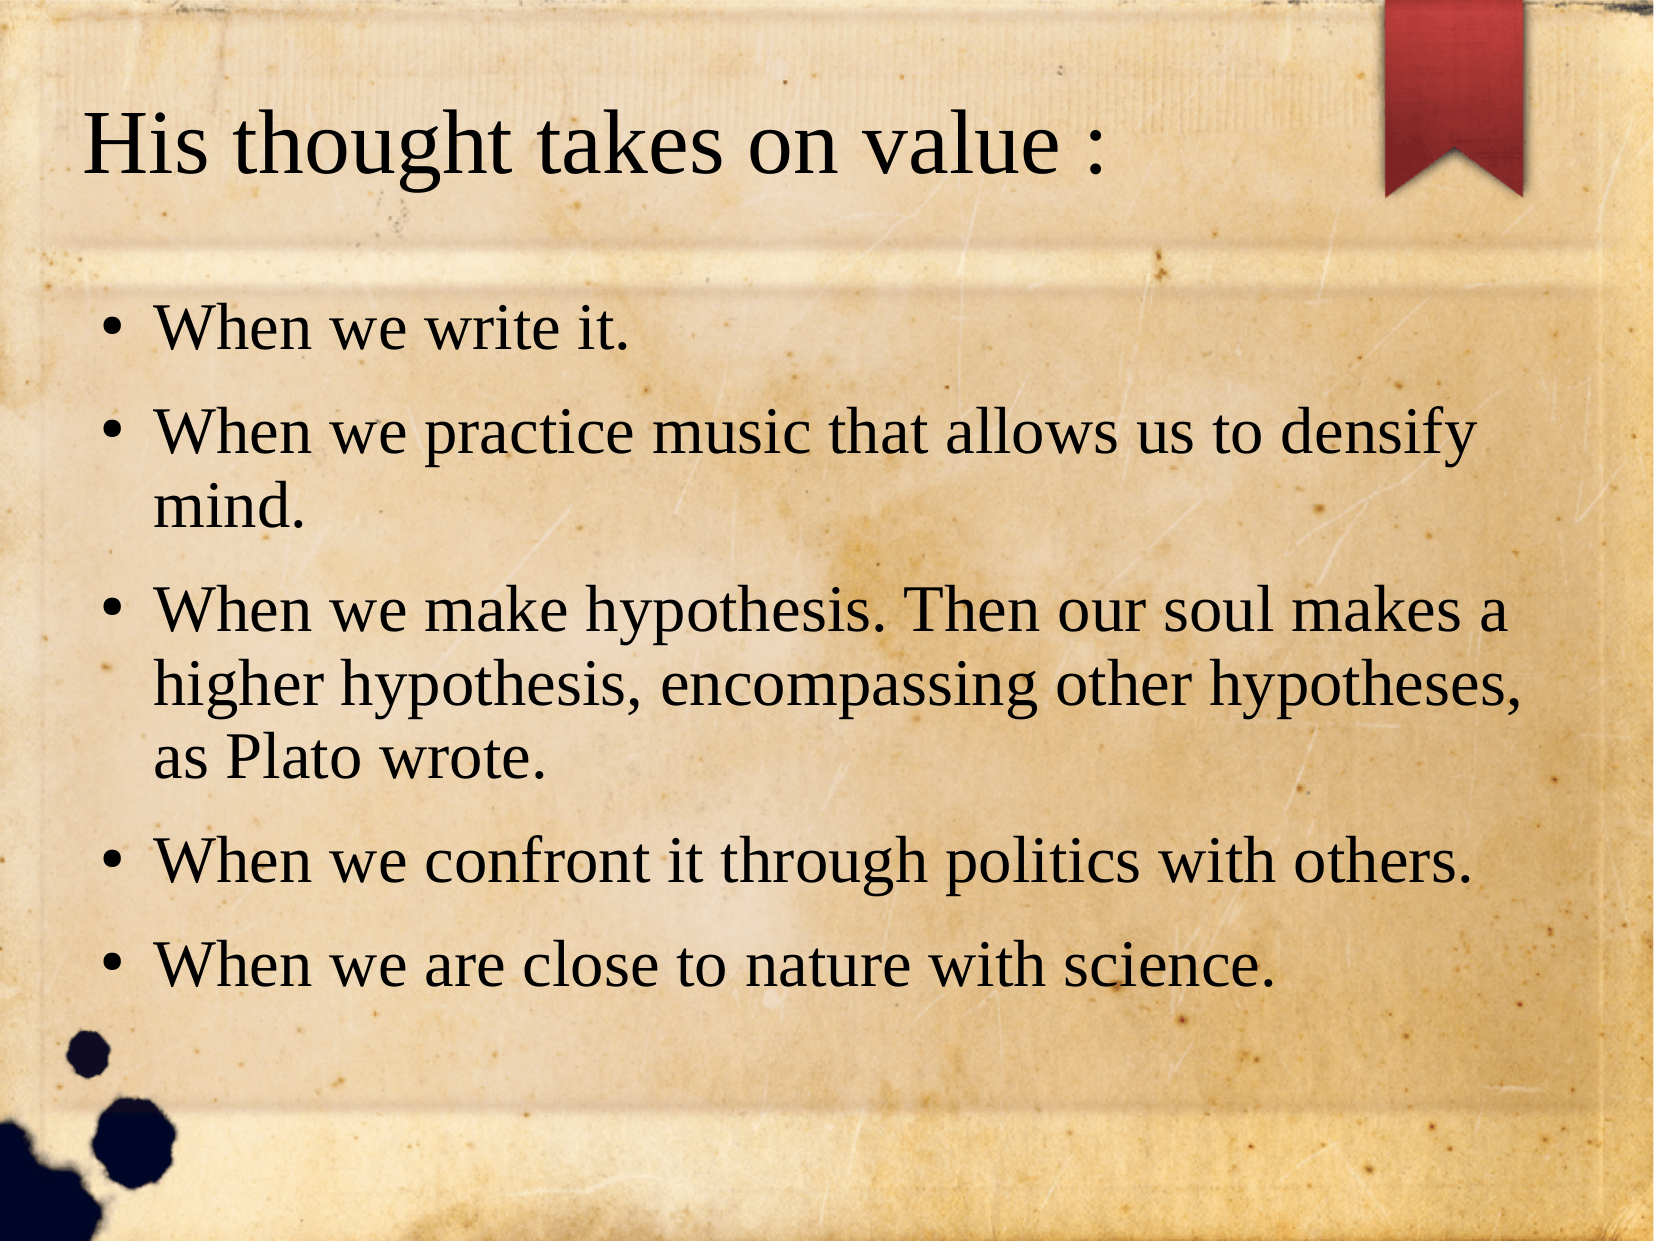

# His thought takes on value :
When we write it.
When we practice music that allows us to densify mind.
When we make hypothesis. Then our soul makes a higher hypothesis, encompassing other hypotheses, as Plato wrote.
When we confront it through politics with others.
When we are close to nature with science.